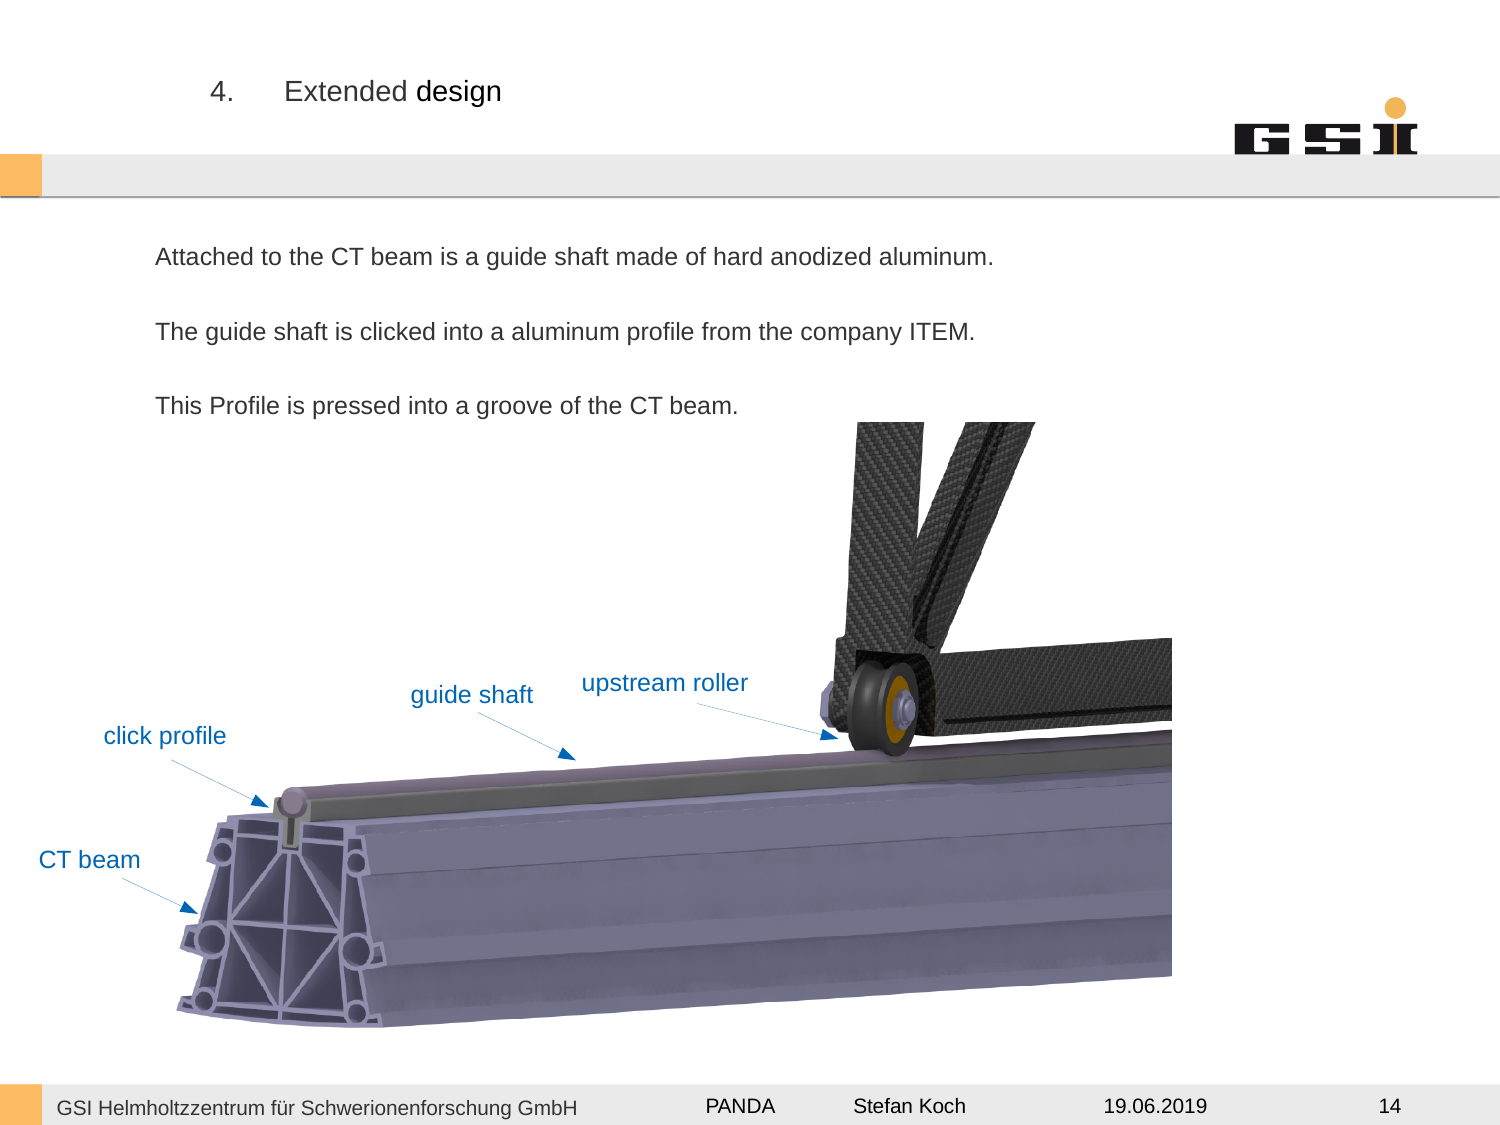

4.	Extended design
# Attached to the CT beam is a guide shaft made of hard anodized aluminum.
The guide shaft is clicked into a aluminum profile from the company ITEM.
This Profile is pressed into a groove of the CT beam.
upstream roller
guide shaft
click profile
CT beam